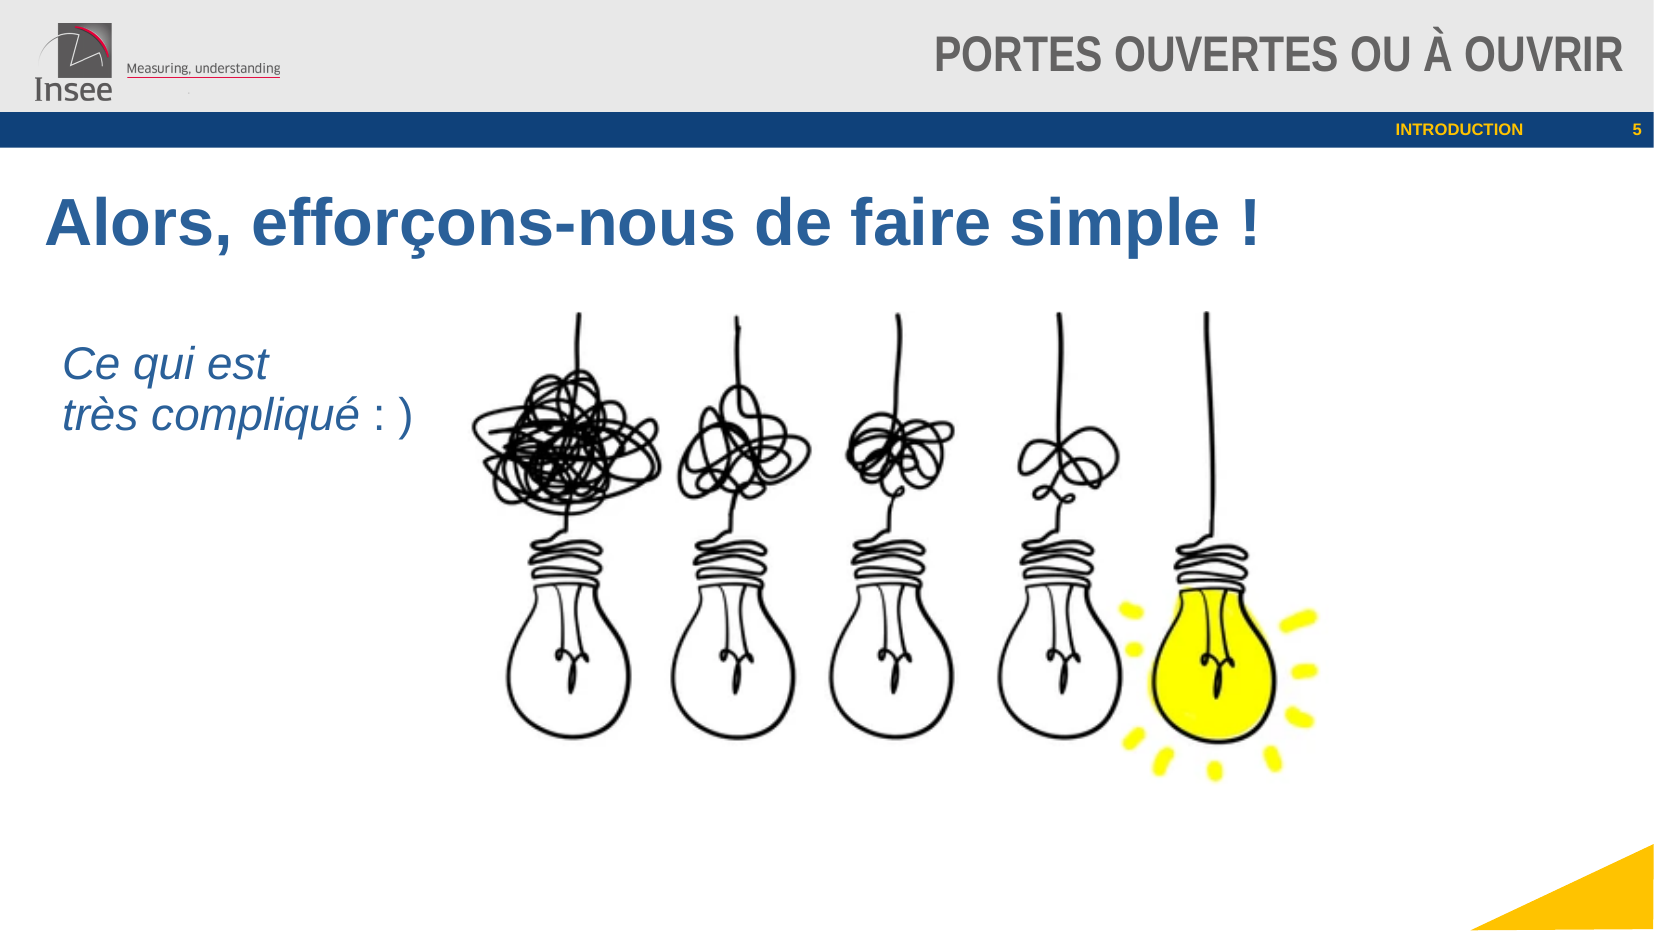

# Portes ouvertes ou à ouvrir
Introduction
5
Alors, efforçons-nous de faire simple !
Ce qui est
très compliqué : )